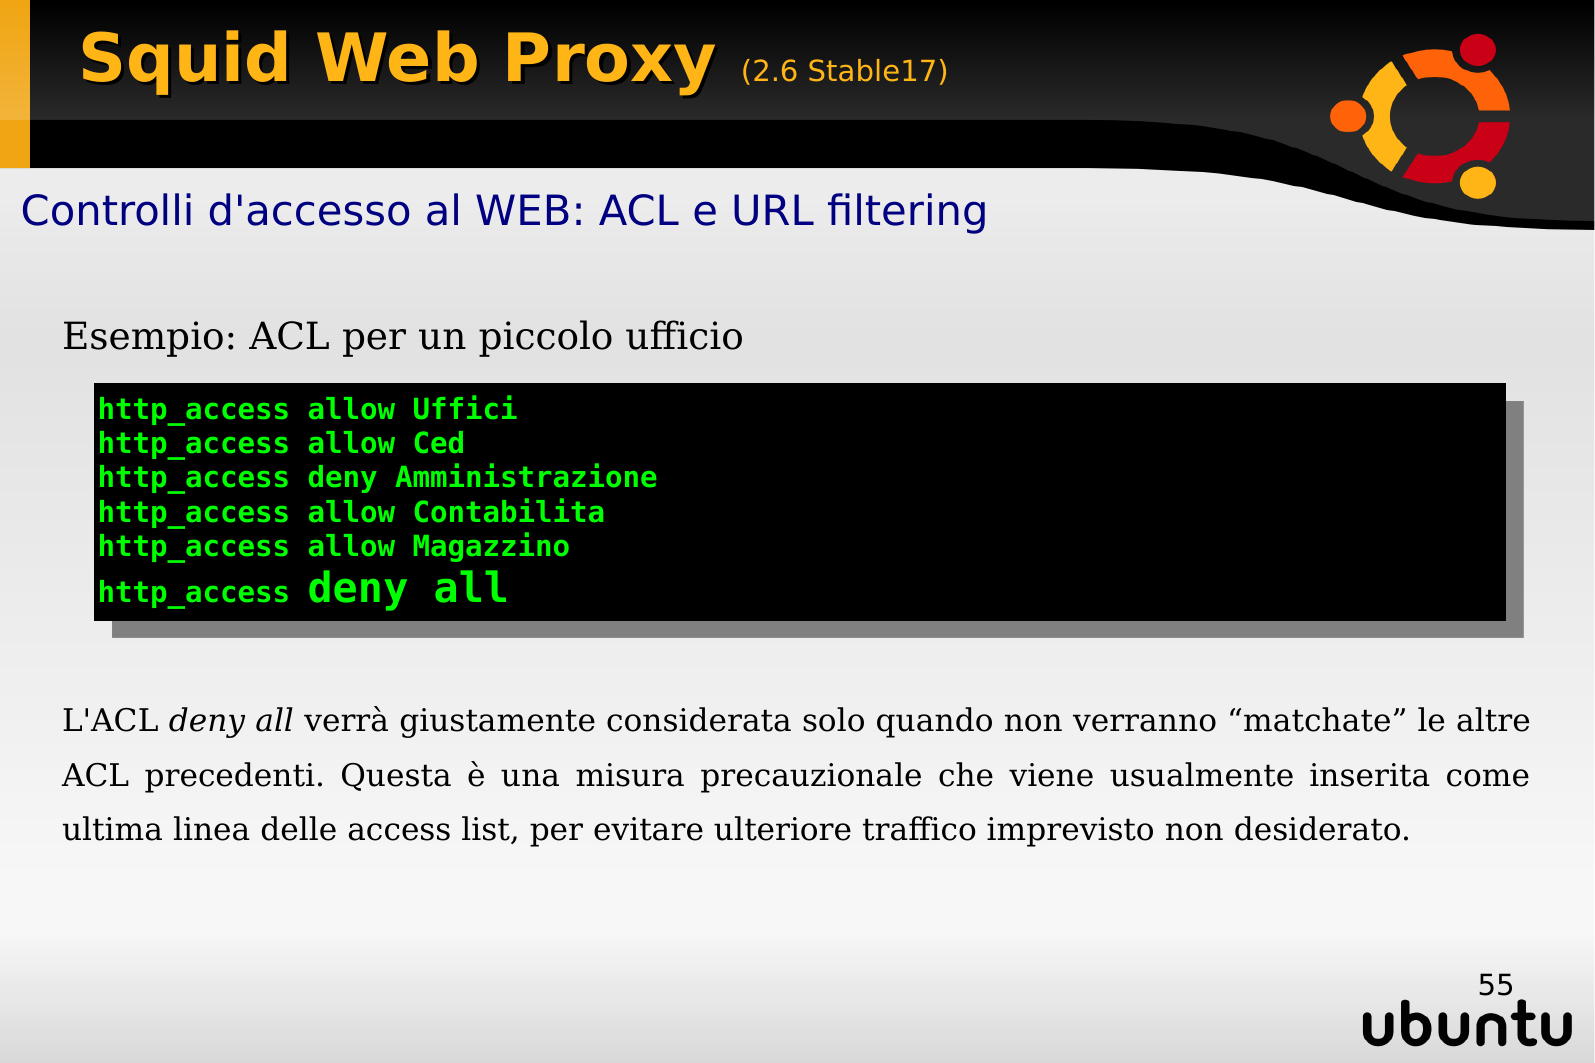

Squid Web Proxy (2.6 Stable17)
Controlli d'accesso al WEB: ACL e URL filtering
Esempio: ACL per un piccolo ufficio
L'ACL deny all verrà giustamente considerata solo quando non verranno “matchate” le altre ACL precedenti. Questa è una misura precauzionale che viene usualmente inserita come ultima linea delle access list, per evitare ulteriore traffico imprevisto non desiderato.
http_access allow Uffici
http_access allow Ced
http_access deny Amministrazione
http_access allow Contabilita
http_access allow Magazzino
http_access deny all
55